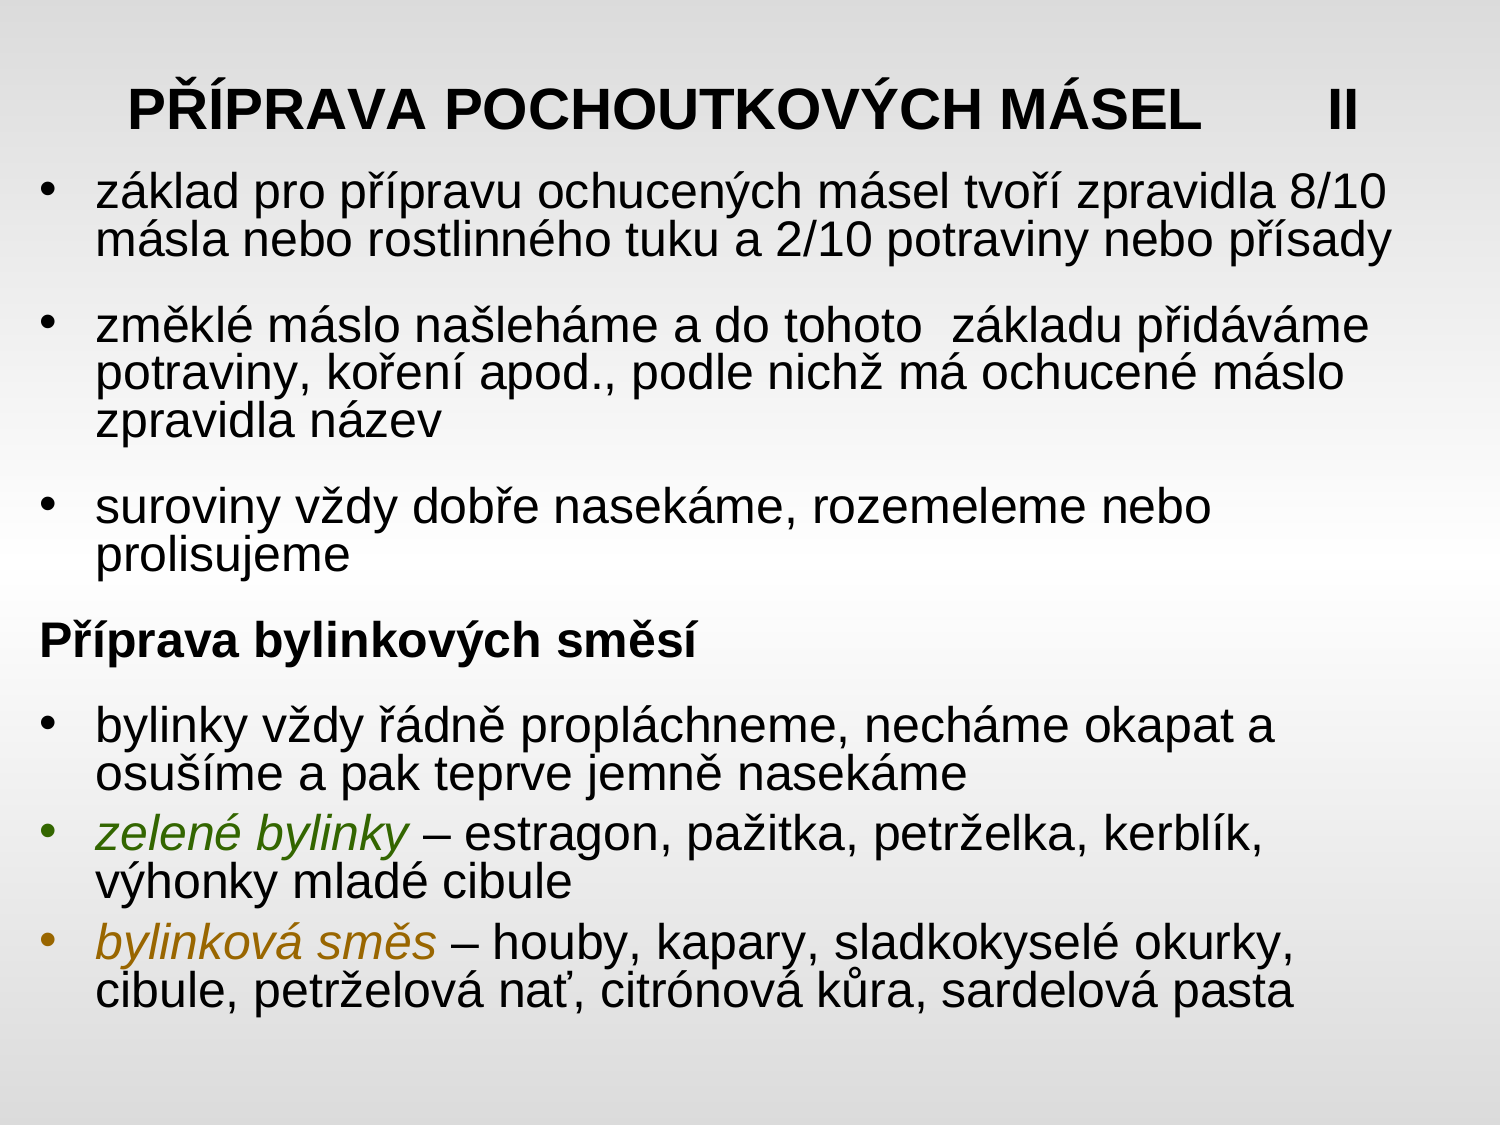

# PŘÍPRAVA POCHOUTKOVÝCH MÁSEL	II
základ pro přípravu ochucených másel tvoří zpravidla 8/10 másla nebo rostlinného tuku a 2/10 potraviny nebo přísady
změklé máslo našleháme a do tohoto základu přidáváme potraviny, koření apod., podle nichž má ochucené máslo zpravidla název
suroviny vždy dobře nasekáme, rozemeleme nebo prolisujeme
Příprava bylinkových směsí
bylinky vždy řádně propláchneme, necháme okapat a osušíme a pak teprve jemně nasekáme
zelené bylinky – estragon, pažitka, petrželka, kerblík, výhonky mladé cibule
bylinková směs – houby, kapary, sladkokyselé okurky, cibule, petrželová nať, citrónová kůra, sardelová pasta